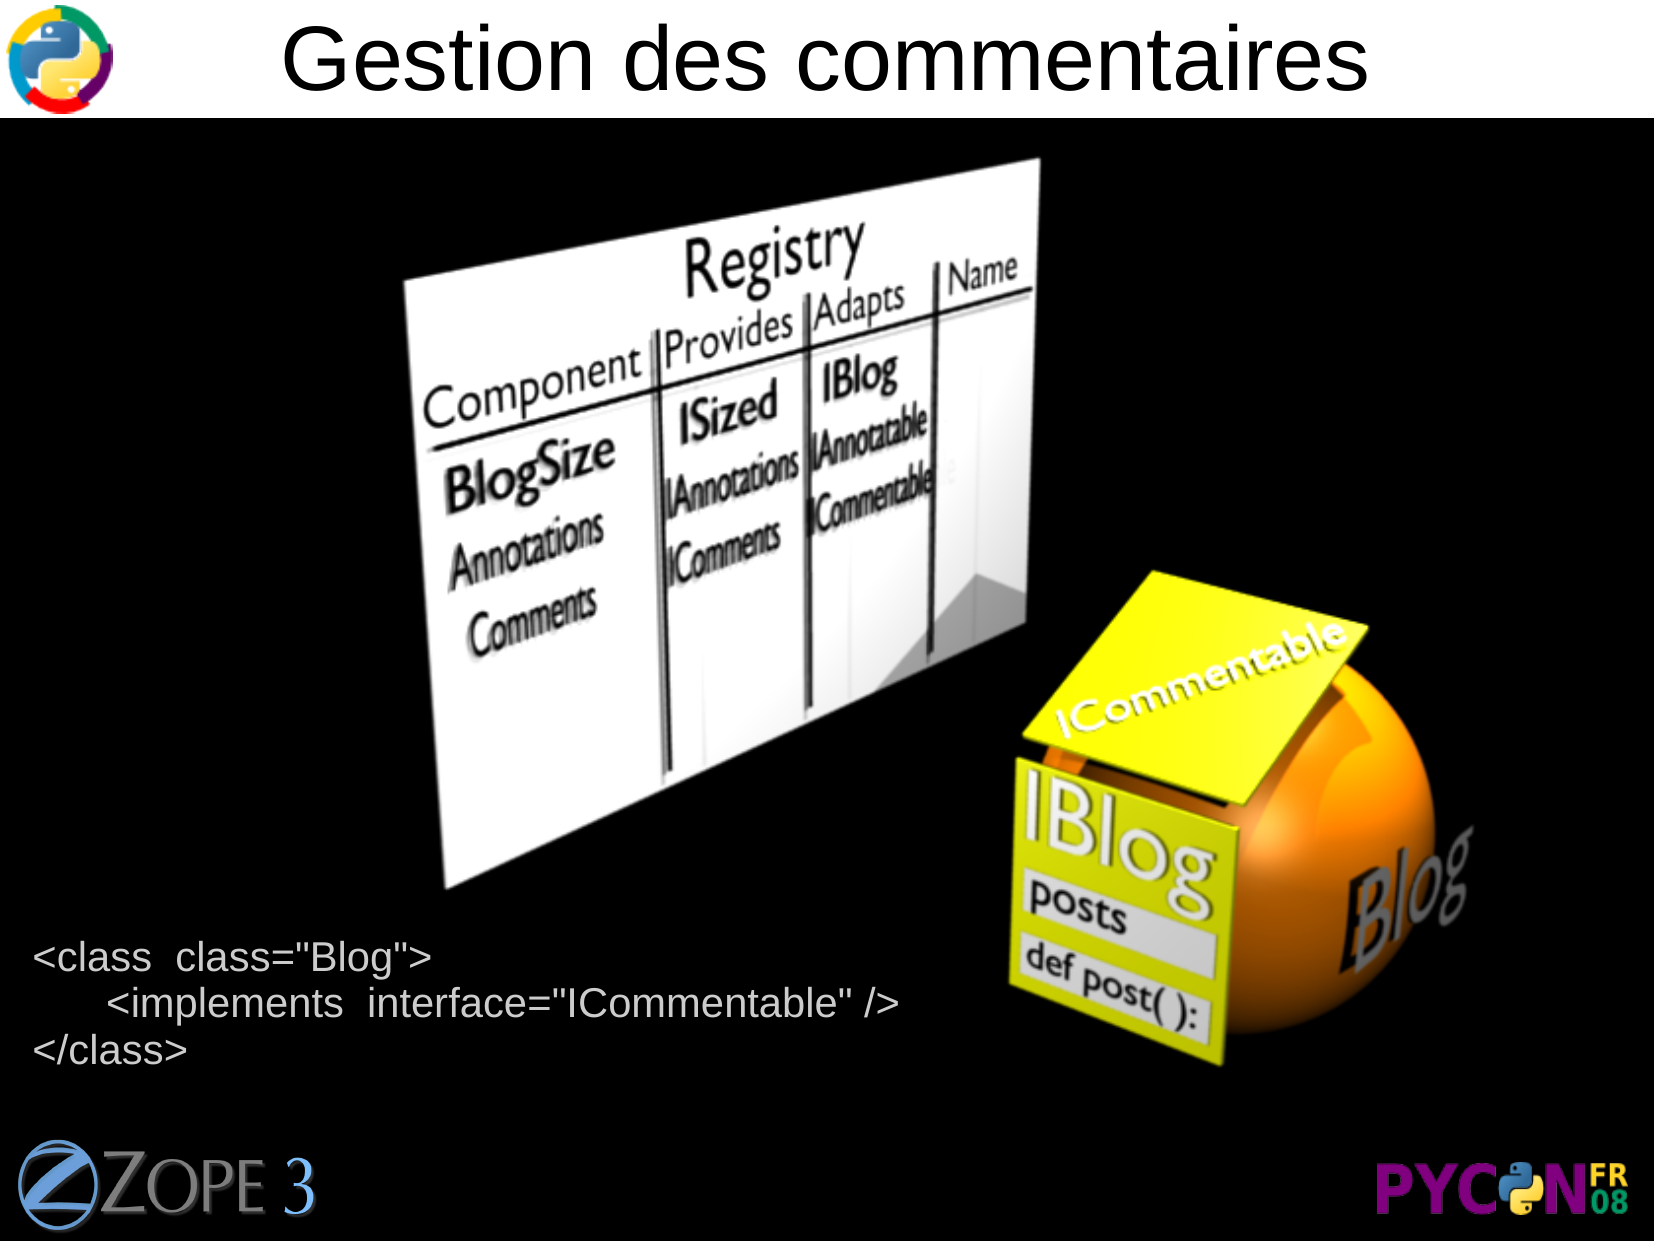

# Gestion des commentaires
<class class="Blog">
	<implements interface="ICommentable" />
</class>